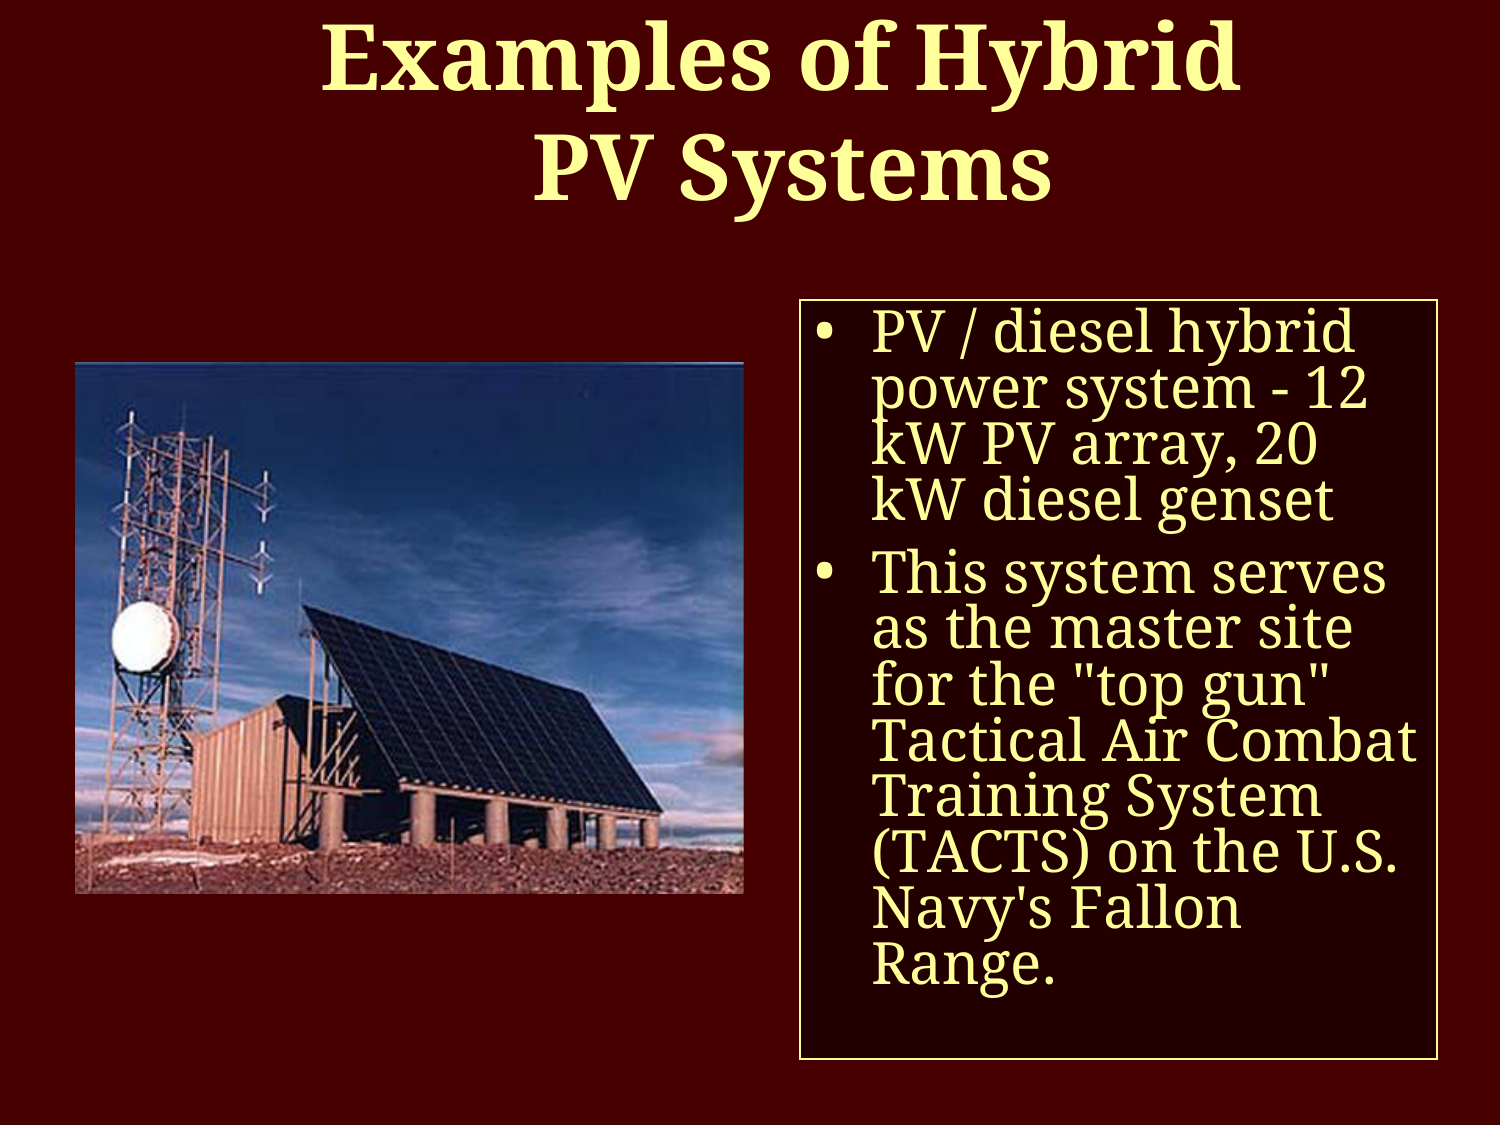

# Examples of Hybrid PV Systems
PV / diesel hybrid power system - 12 kW PV array, 20 kW diesel genset
This system serves as the master site for the "top gun" Tactical Air Combat Training System (TACTS) on the U.S. Navy's Fallon Range.
Engineering Photovoltaic Systems
14